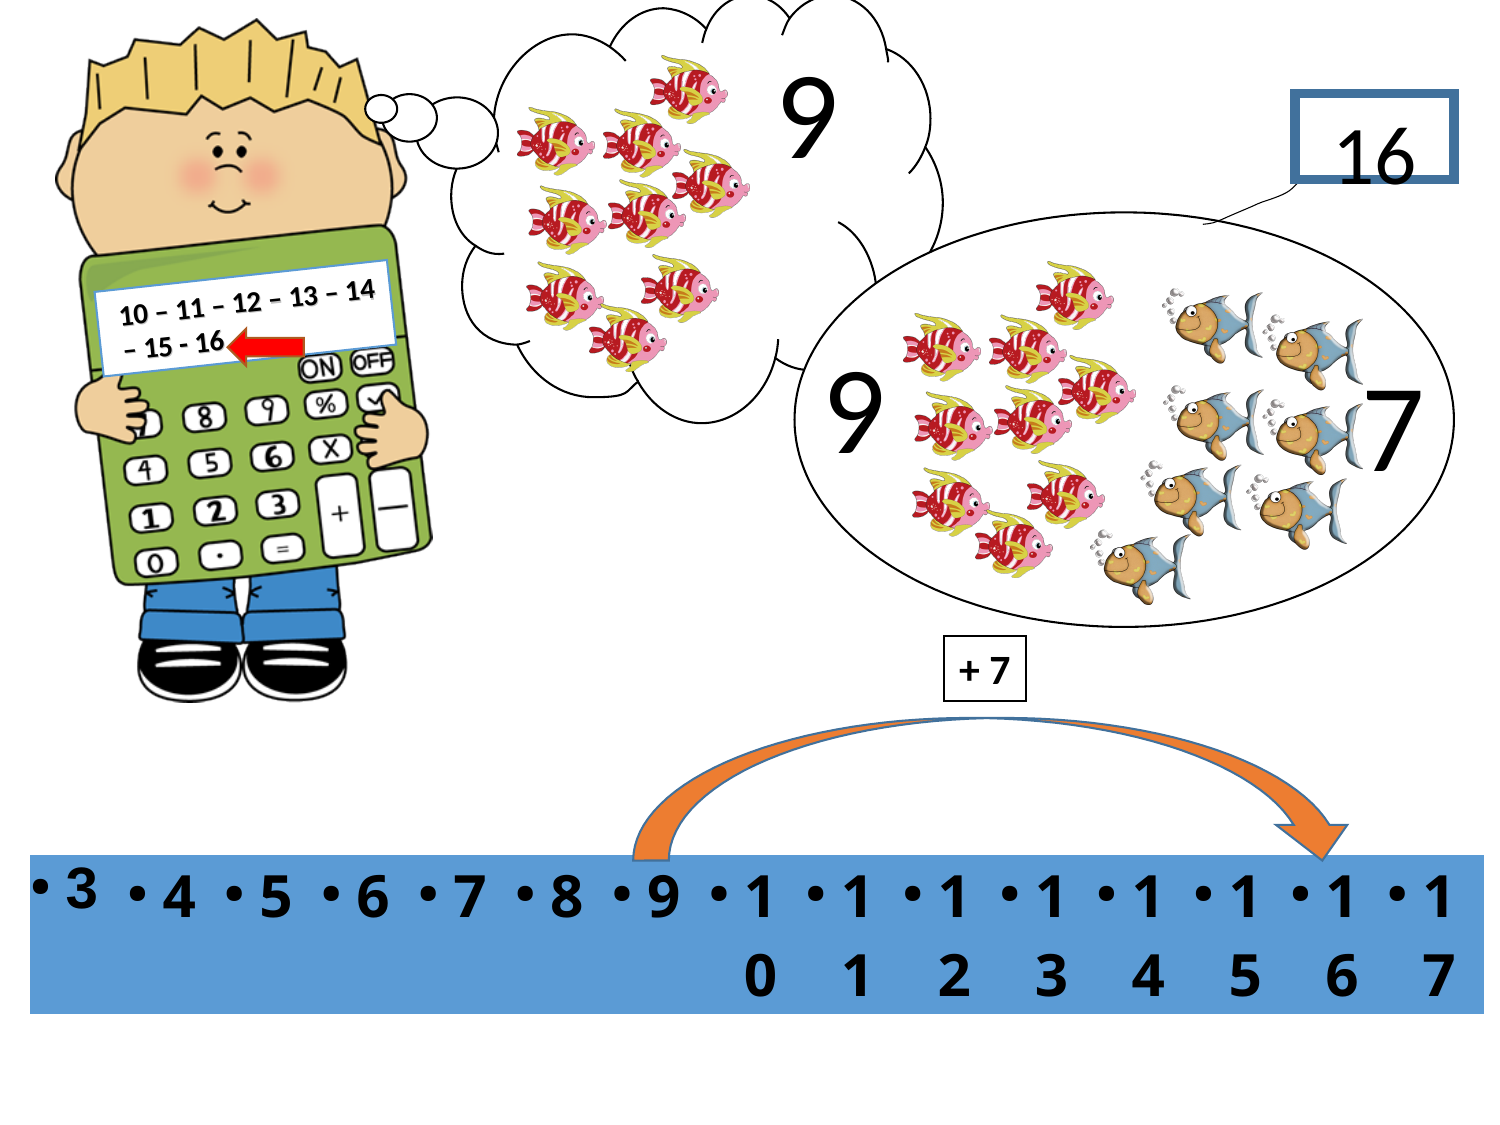

9
16
 10 – 11 – 12 – 13 – 14
 – 15 - 16
9
7
+ 7
| 3 | 4 | 5 | 6 | 7 | 8 | 9 | 10 | 11 | 12 | 13 | 14 | 15 | 16 | 17 |
| --- | --- | --- | --- | --- | --- | --- | --- | --- | --- | --- | --- | --- | --- | --- |